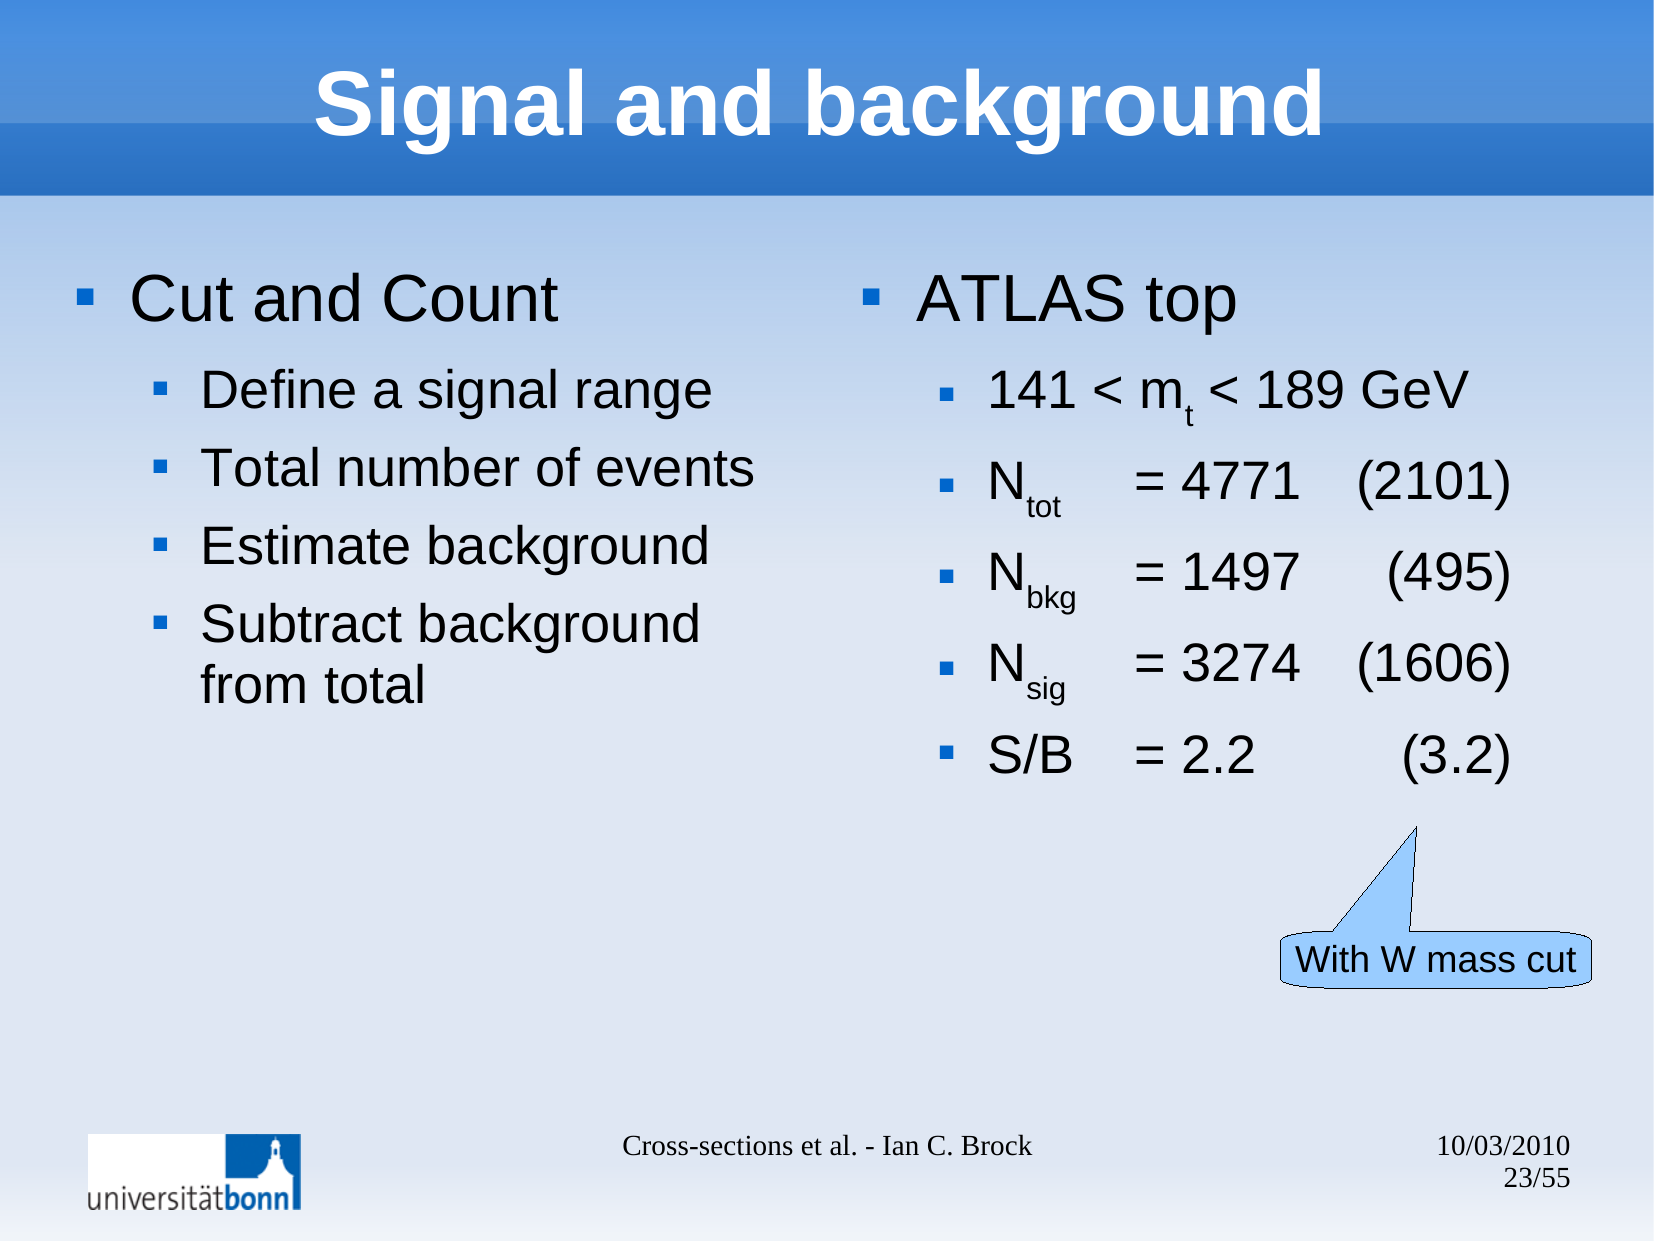

# Signal and background
Cut and Count
Define a signal range
Total number of events
Estimate background
Subtract background from total
ATLAS top
141 < mt < 189 GeV
Ntot 	= 4771	(2101)
Nbkg 	= 1497	 (495)
Nsig 	= 3274	(1606)
S/B	= 2.2		 (3.2)
With W mass cut
Cross-sections et al. - Ian C. Brock
23